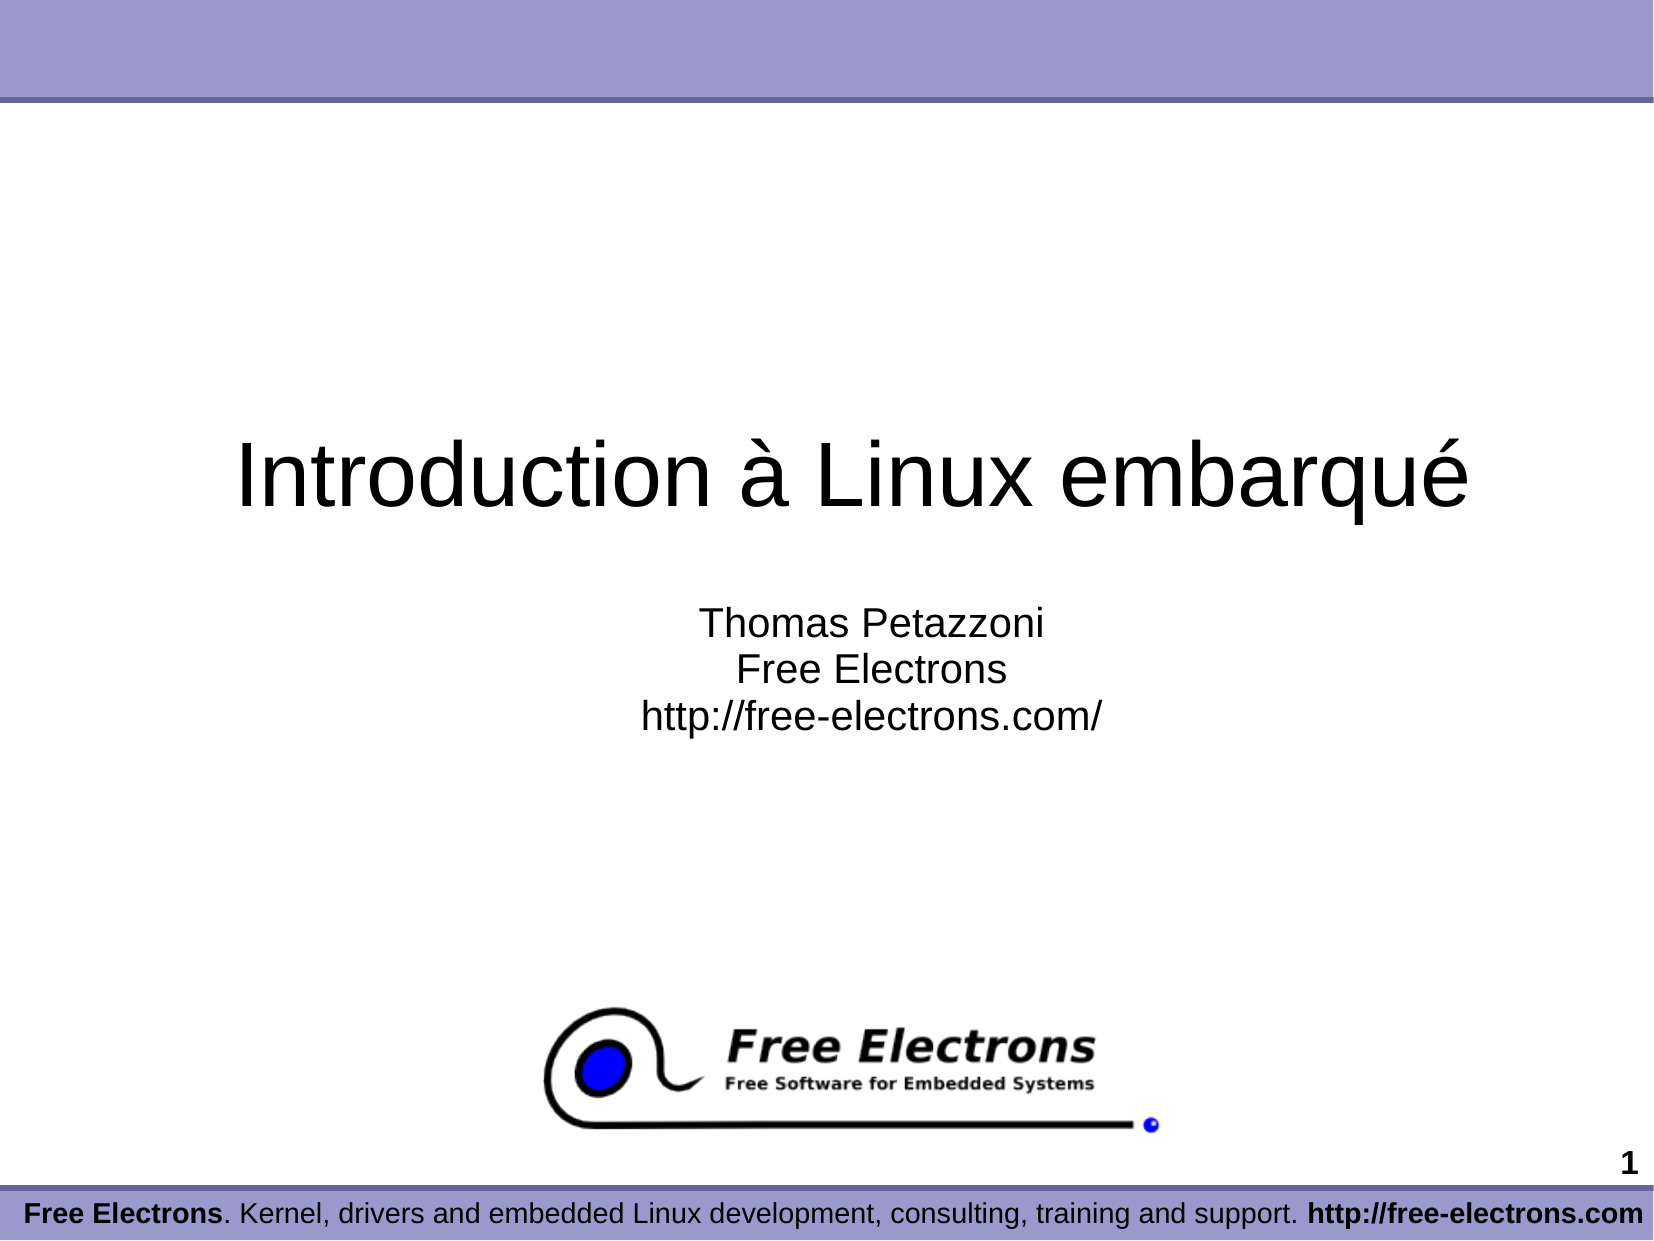

# Introduction à Linux embarqué
Thomas Petazzoni
Free Electrons
http://free-electrons.com/